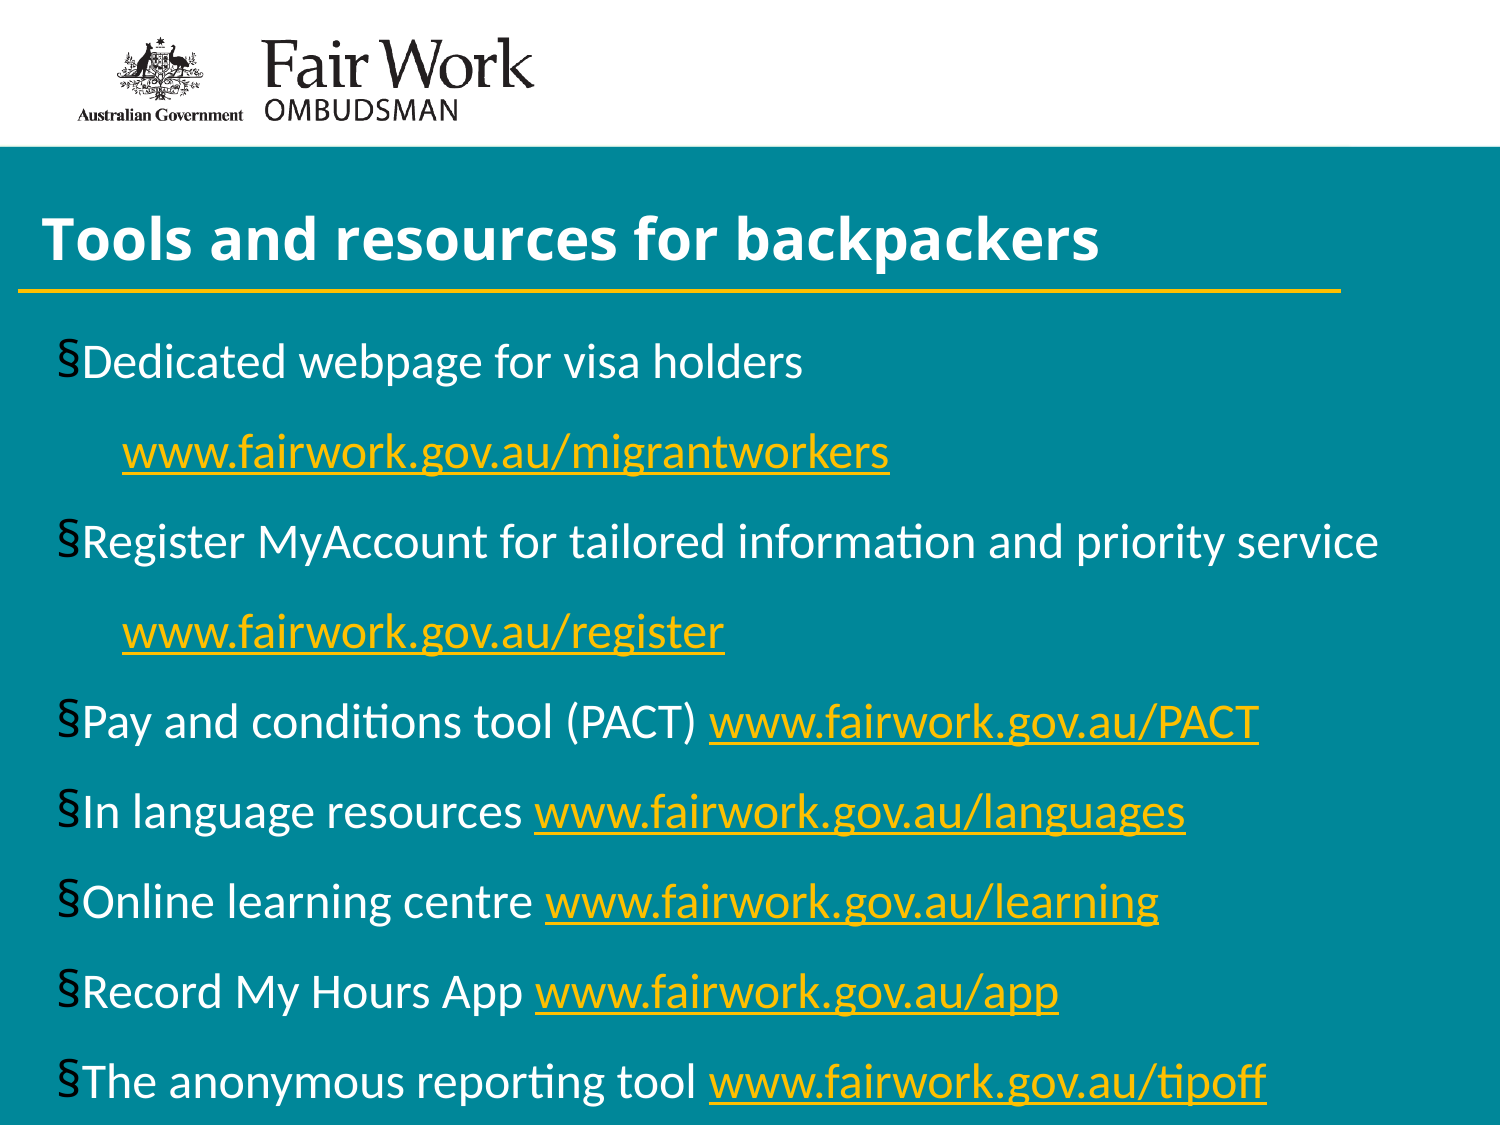

# Tools and resources for backpackers
Dedicated webpage for visa holders	www.fairwork.gov.au/migrantworkers
Register MyAccount for tailored information and priority service 	www.fairwork.gov.au/register
Pay and conditions tool (PACT) www.fairwork.gov.au/PACT
In language resources www.fairwork.gov.au/languages
Online learning centre www.fairwork.gov.au/learning
Record My Hours App www.fairwork.gov.au/app
The anonymous reporting tool www.fairwork.gov.au/tipoff